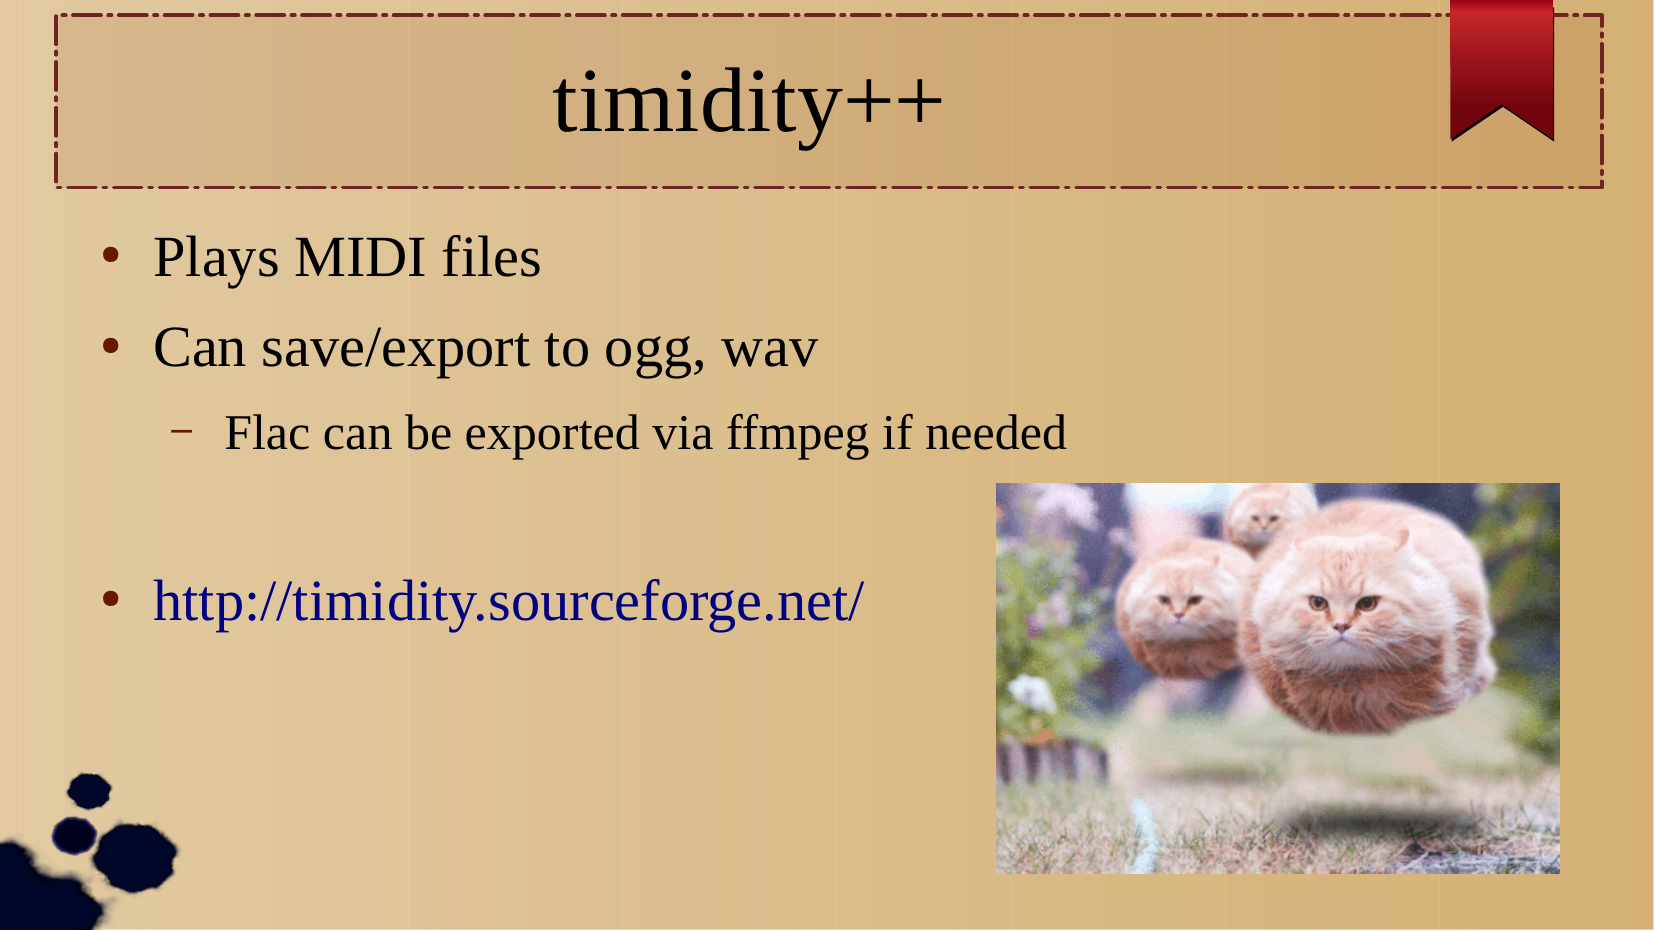

# timidity++
Plays MIDI files
Can save/export to ogg, wav
Flac can be exported via ffmpeg if needed
http://timidity.sourceforge.net/